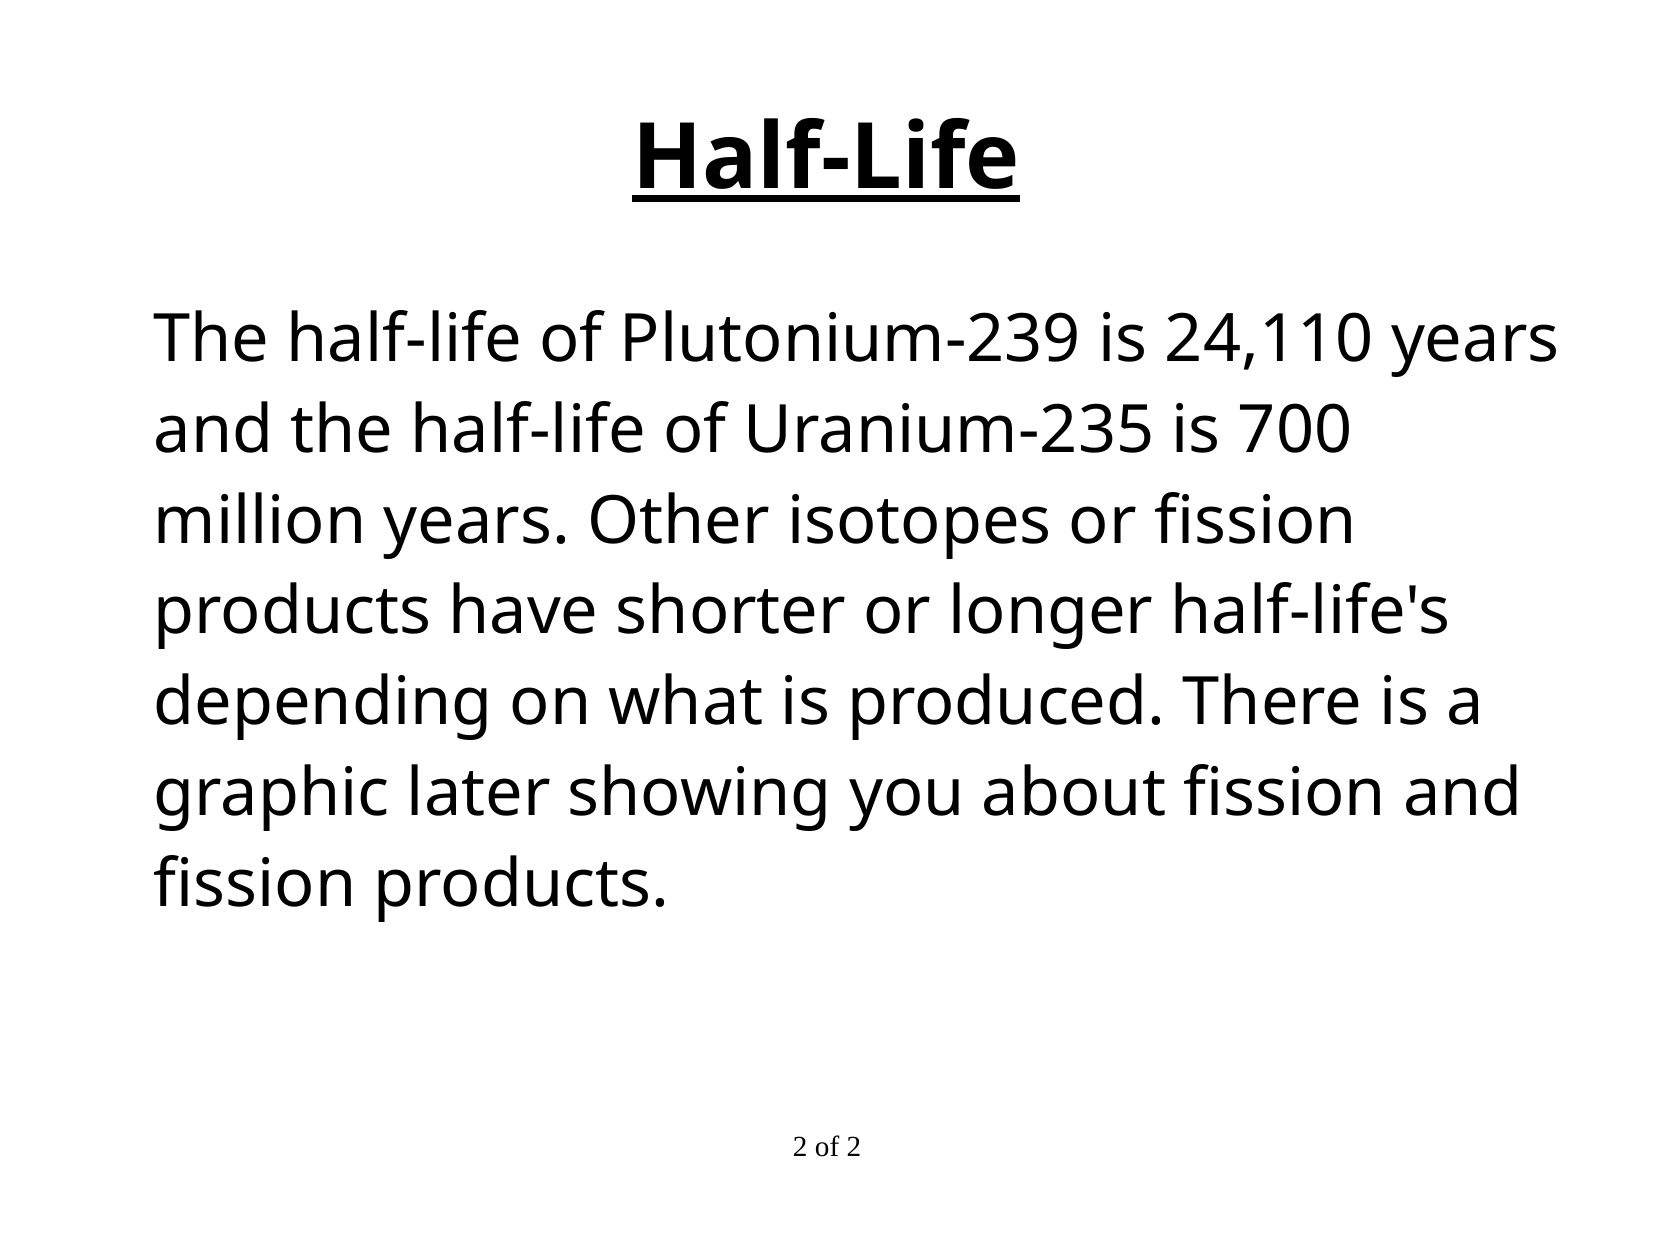

# Half-Life
The half-life of Plutonium-239 is 24,110 years and the half-life of Uranium-235 is 700 million years. Other isotopes or fission products have shorter or longer half-life's depending on what is produced. There is a graphic later showing you about fission and fission products.
2 of 2